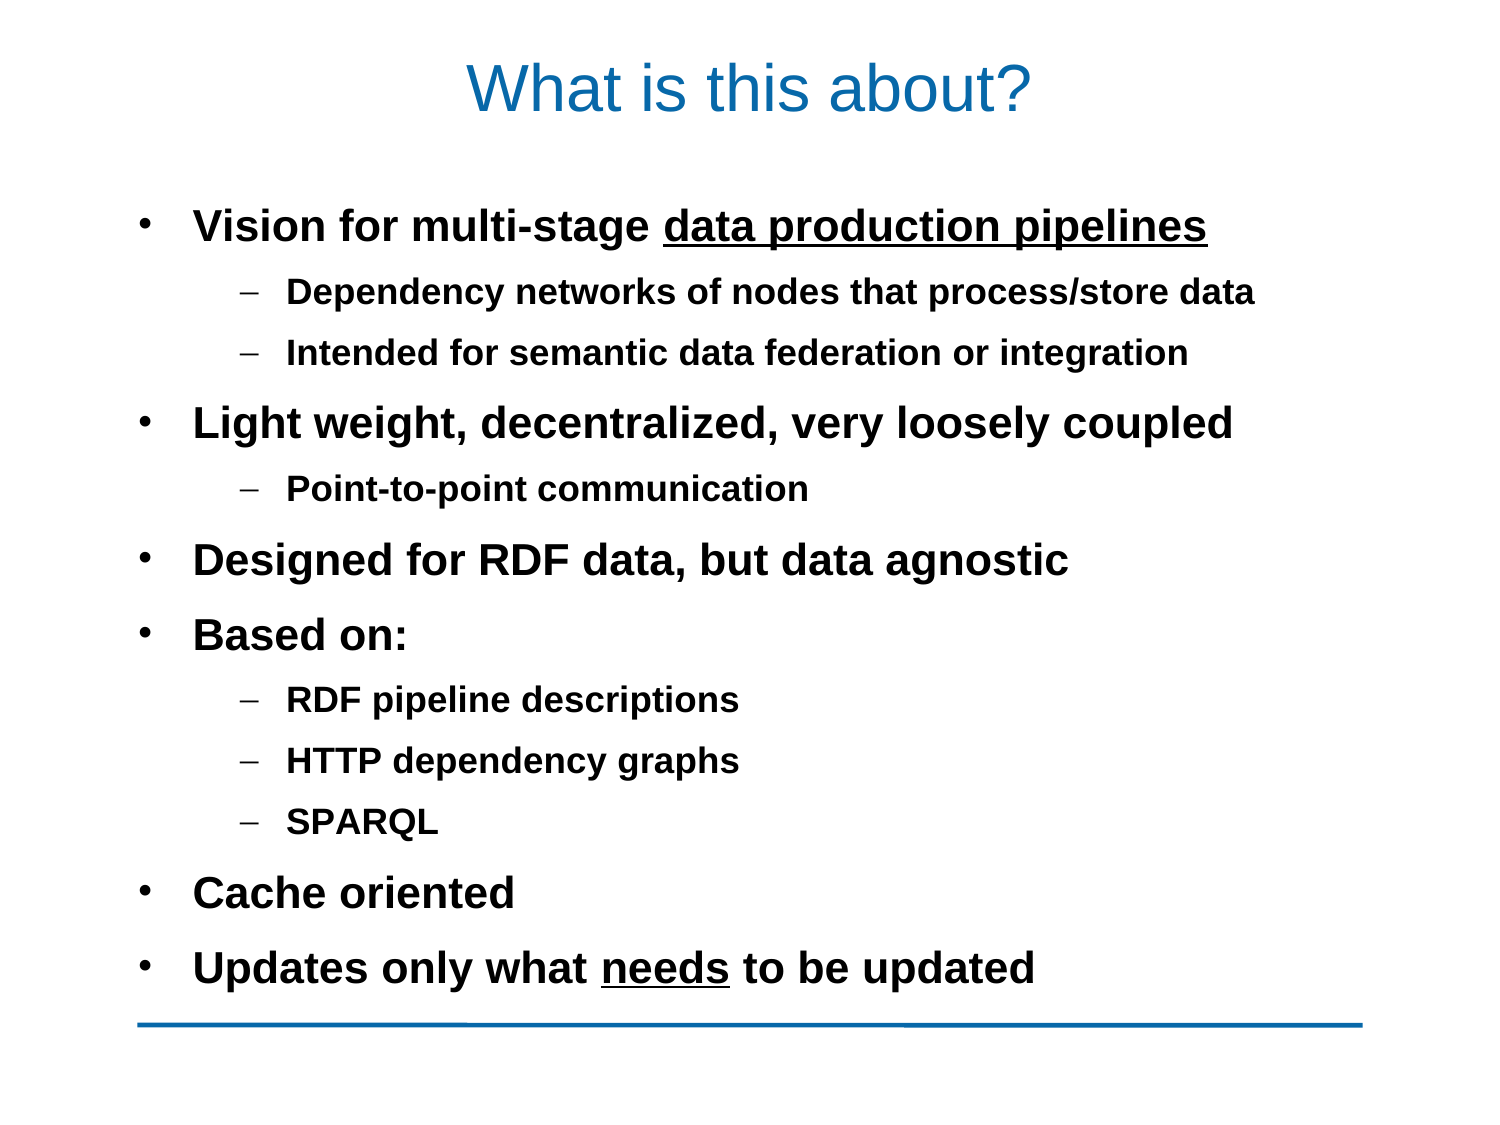

# What is this about?
Vision for multi-stage data production pipelines
Dependency networks of nodes that process/store data
Intended for semantic data federation or integration
Light weight, decentralized, very loosely coupled
Point-to-point communication
Designed for RDF data, but data agnostic
Based on:
RDF pipeline descriptions
HTTP dependency graphs
SPARQL
Cache oriented
Updates only what needs to be updated